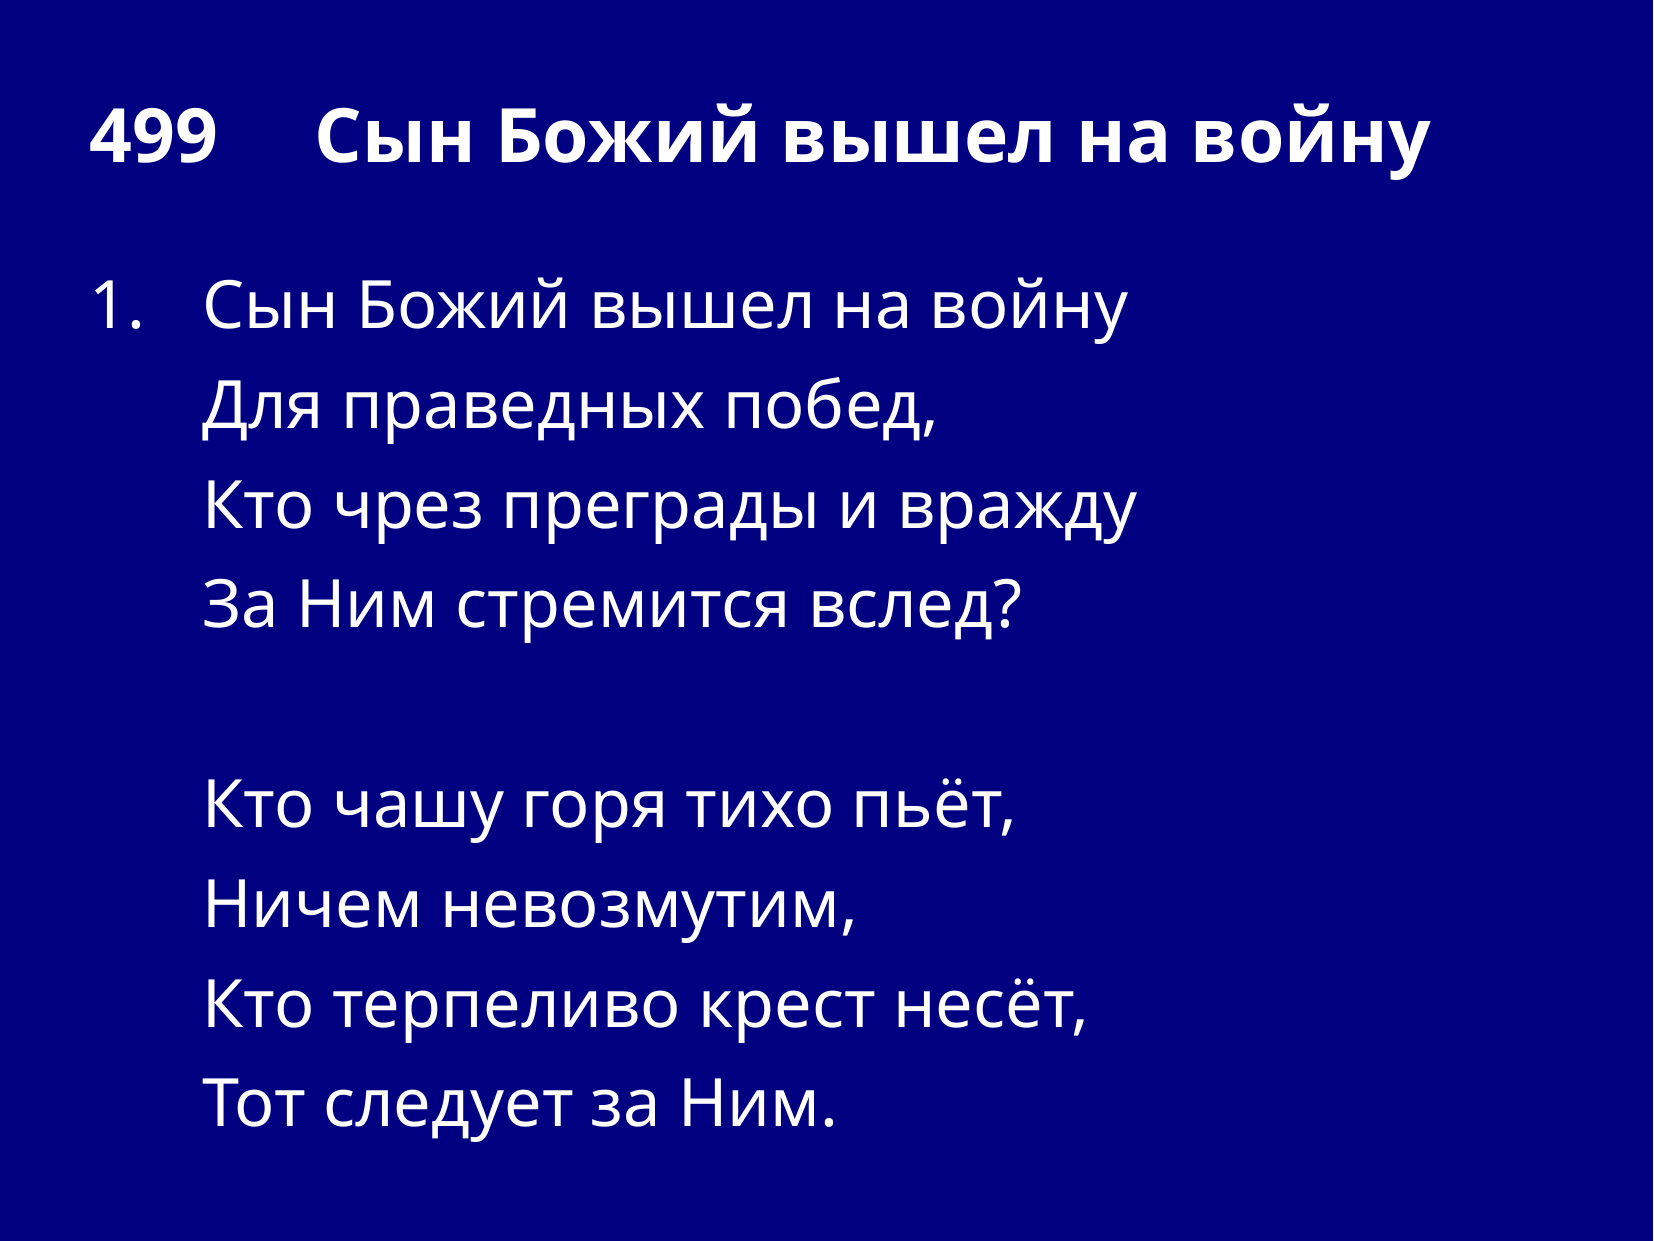

499	Сын Божий вышел на войну
1.	Сын Божий вышел на войну
	Для праведных побед,
	Кто чрез преграды и вражду
	За Ним стремится вслед?
	Кто чашу горя тихо пьёт,
	Ничем невозмутим,
	Кто терпеливо крест несёт,
	Тот следует за Ним.